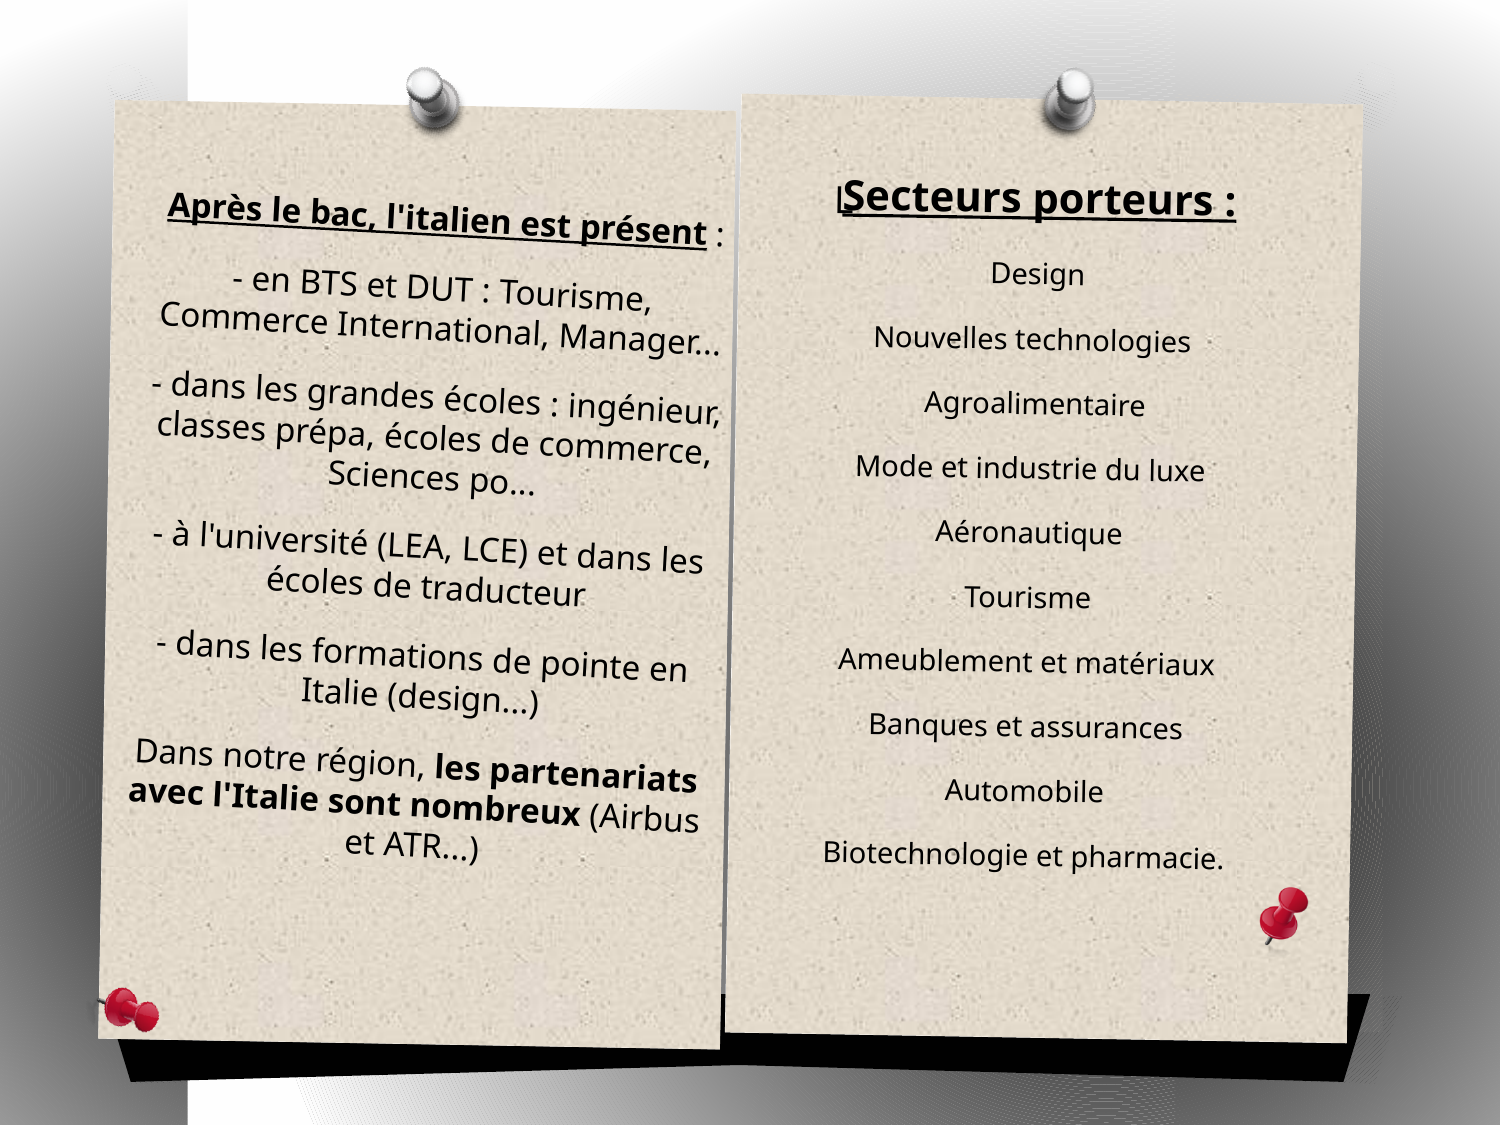

Secteurs porteurs :
 Design
Nouvelles technologies
 Agroalimentaire
Mode et industrie du luxe
Aéronautique
Tourisme
Ameublement et matériaux
Banques et assurances
Automobile
Biotechnologie et pharmacie.
# L
Après le bac, l'italien est présent :
- en BTS et DUT : Tourisme, Commerce International, Manager...
- dans les grandes écoles : ingénieur, classes prépa, écoles de commerce, Sciences po...
- à l'université (LEA, LCE) et dans les écoles de traducteur
- dans les formations de pointe en Italie (design...)
Dans notre région, les partenariats avec l'Italie sont nombreux (Airbus et ATR...)